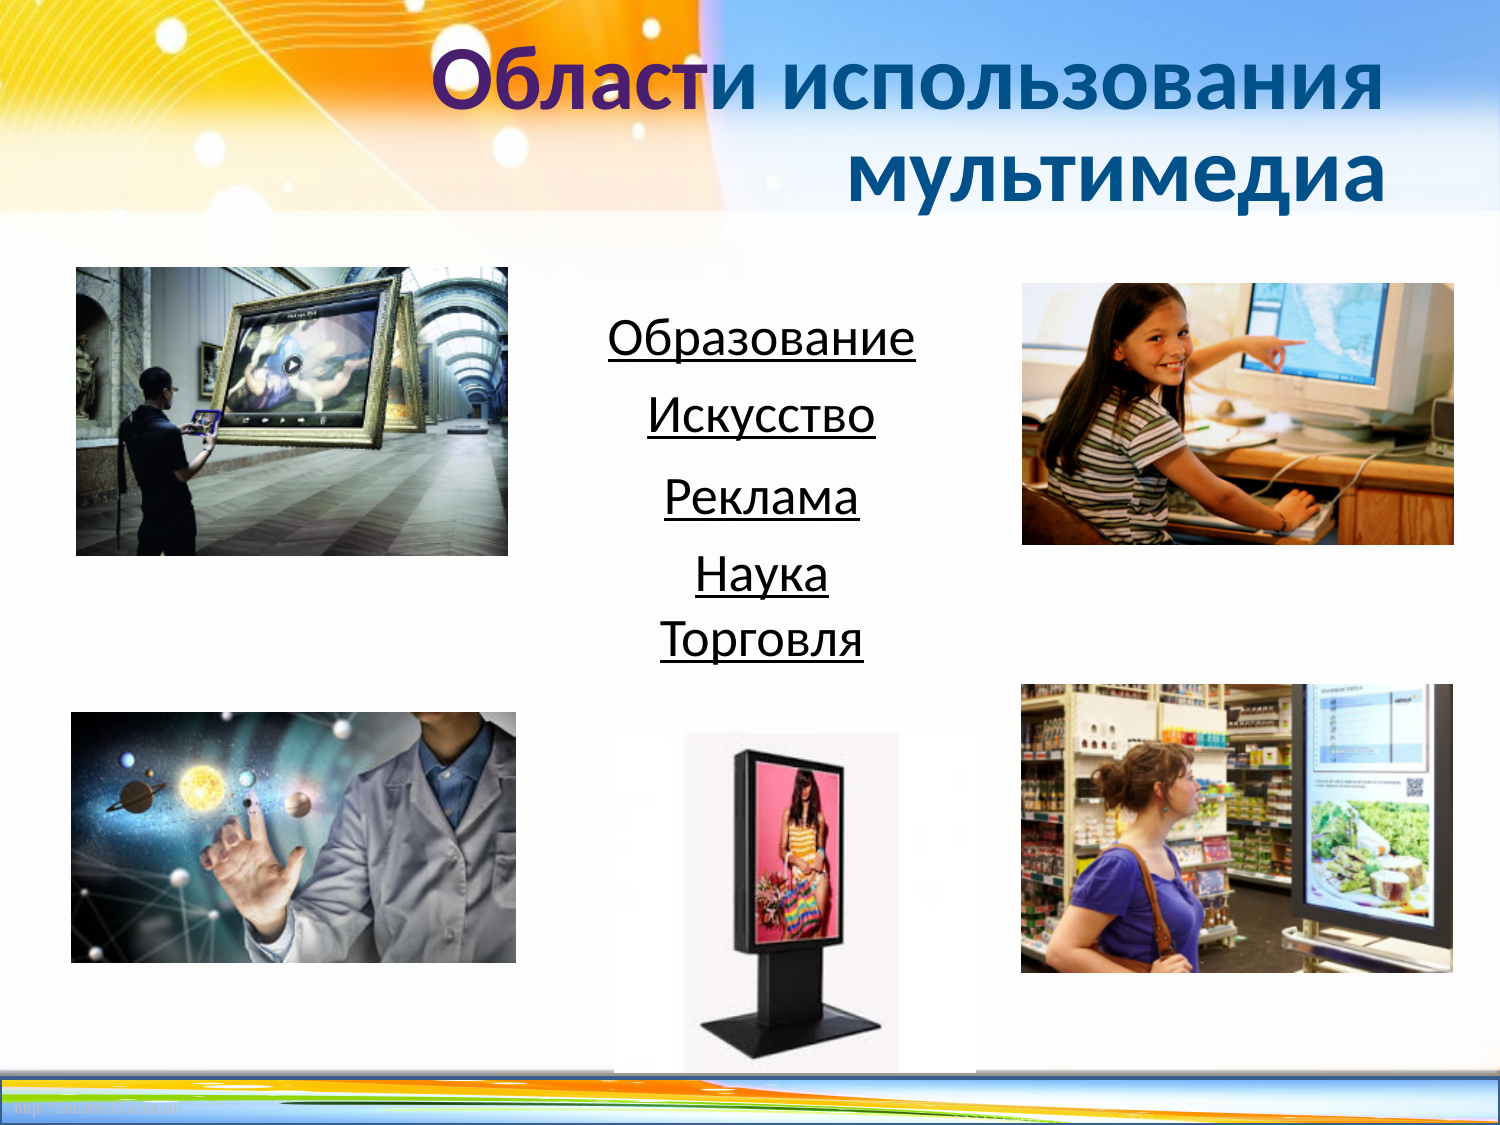

# Области использования мультимедиа
Образование
Искусство
Реклама
Наука
Торговля